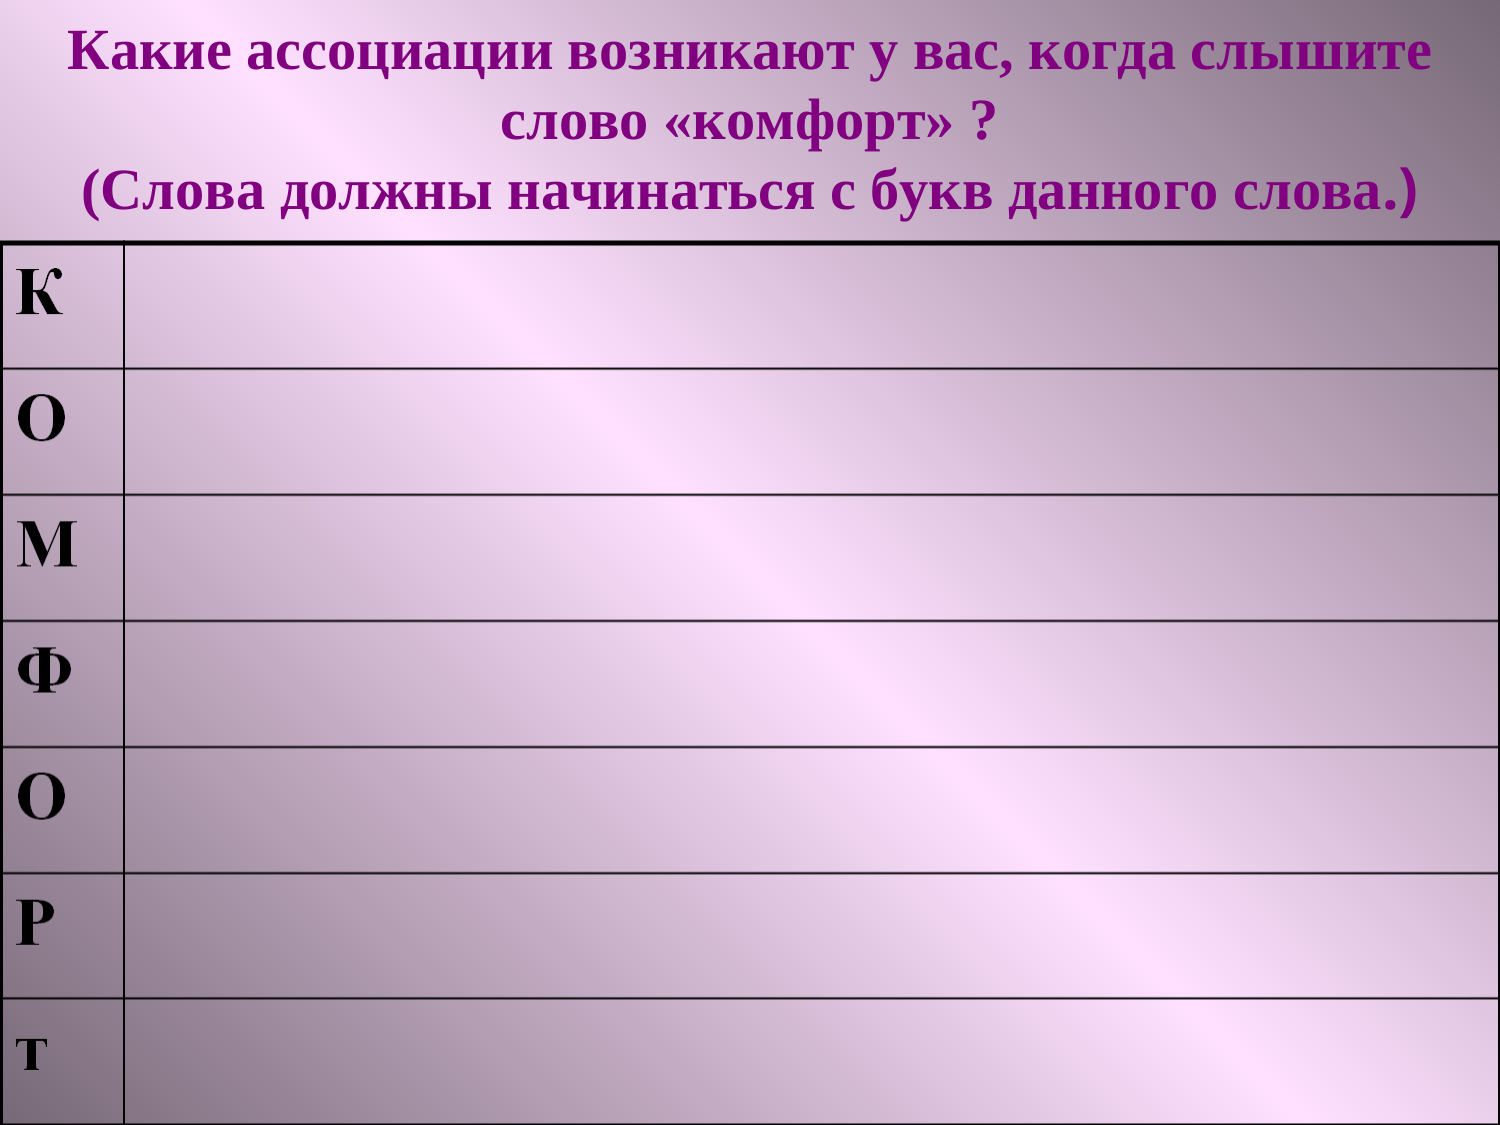

# Какие ассоциации возникают у вас, когда слышите слово «комфорт» ? (Слова должны начинаться с букв данного слова.)